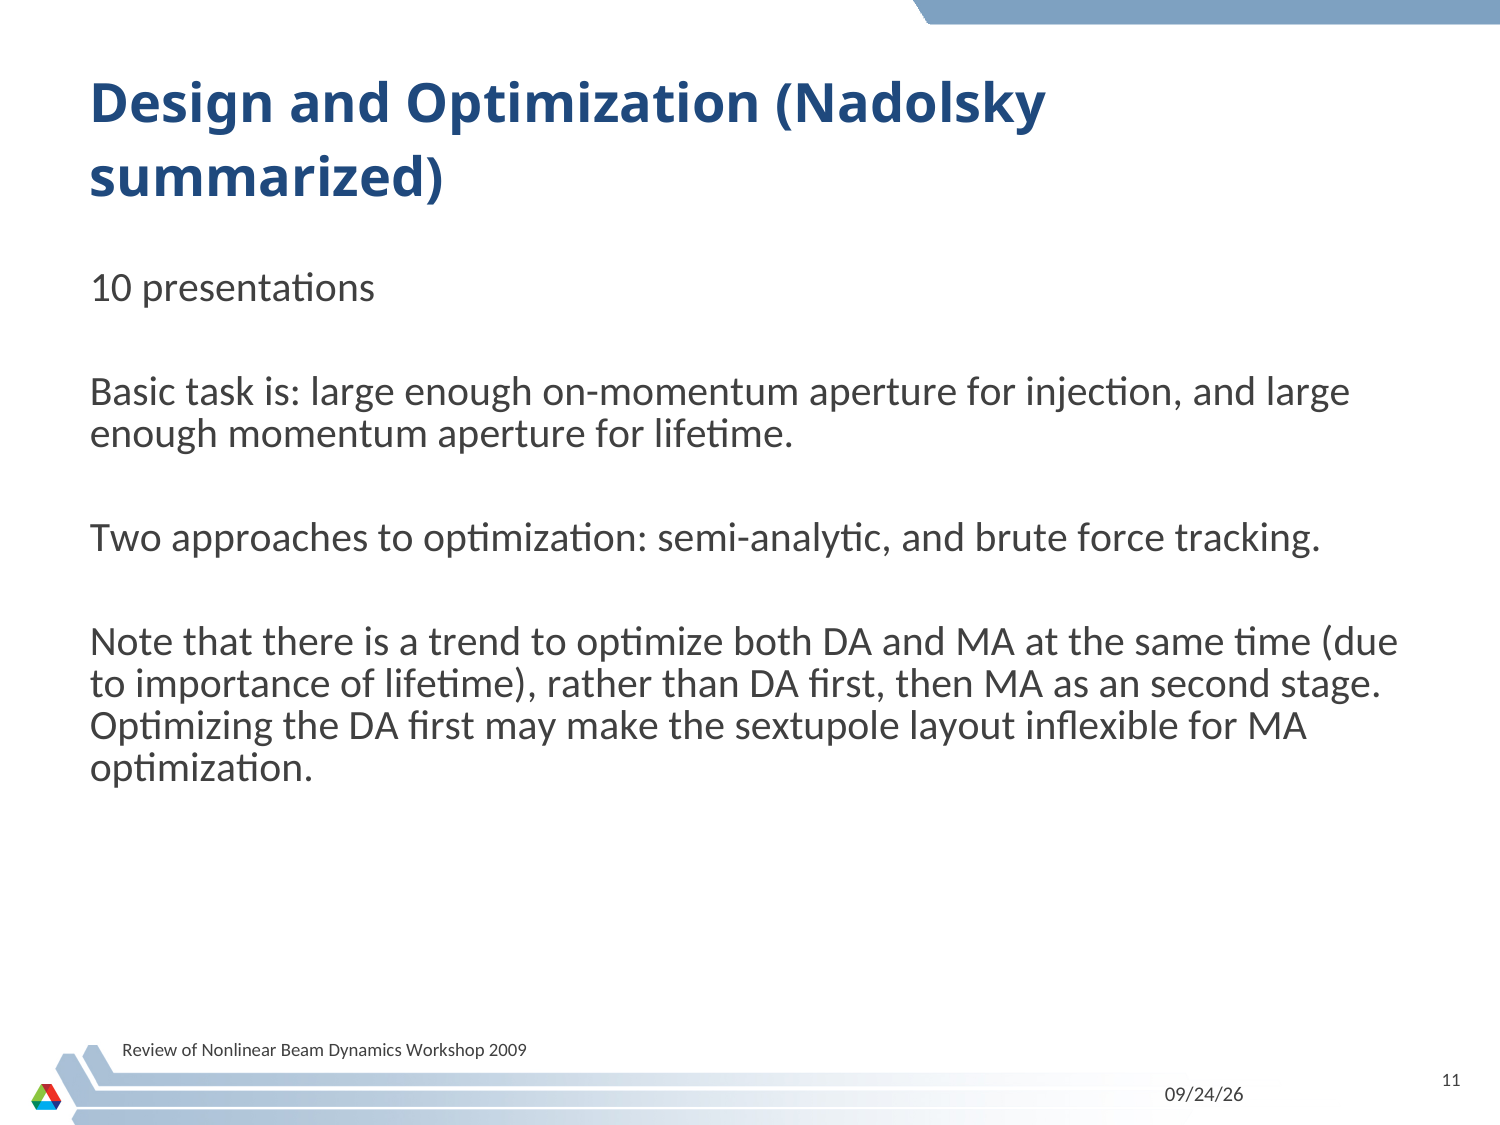

# Design and Optimization (Nadolsky summarized)
10 presentations
Basic task is: large enough on-momentum aperture for injection, and large enough momentum aperture for lifetime.
Two approaches to optimization: semi-analytic, and brute force tracking.
Note that there is a trend to optimize both DA and MA at the same time (due to importance of lifetime), rather than DA first, then MA as an second stage. Optimizing the DA first may make the sextupole layout inflexible for MA optimization.
Review of Nonlinear Beam Dynamics Workshop 2009
11
1/13/2010